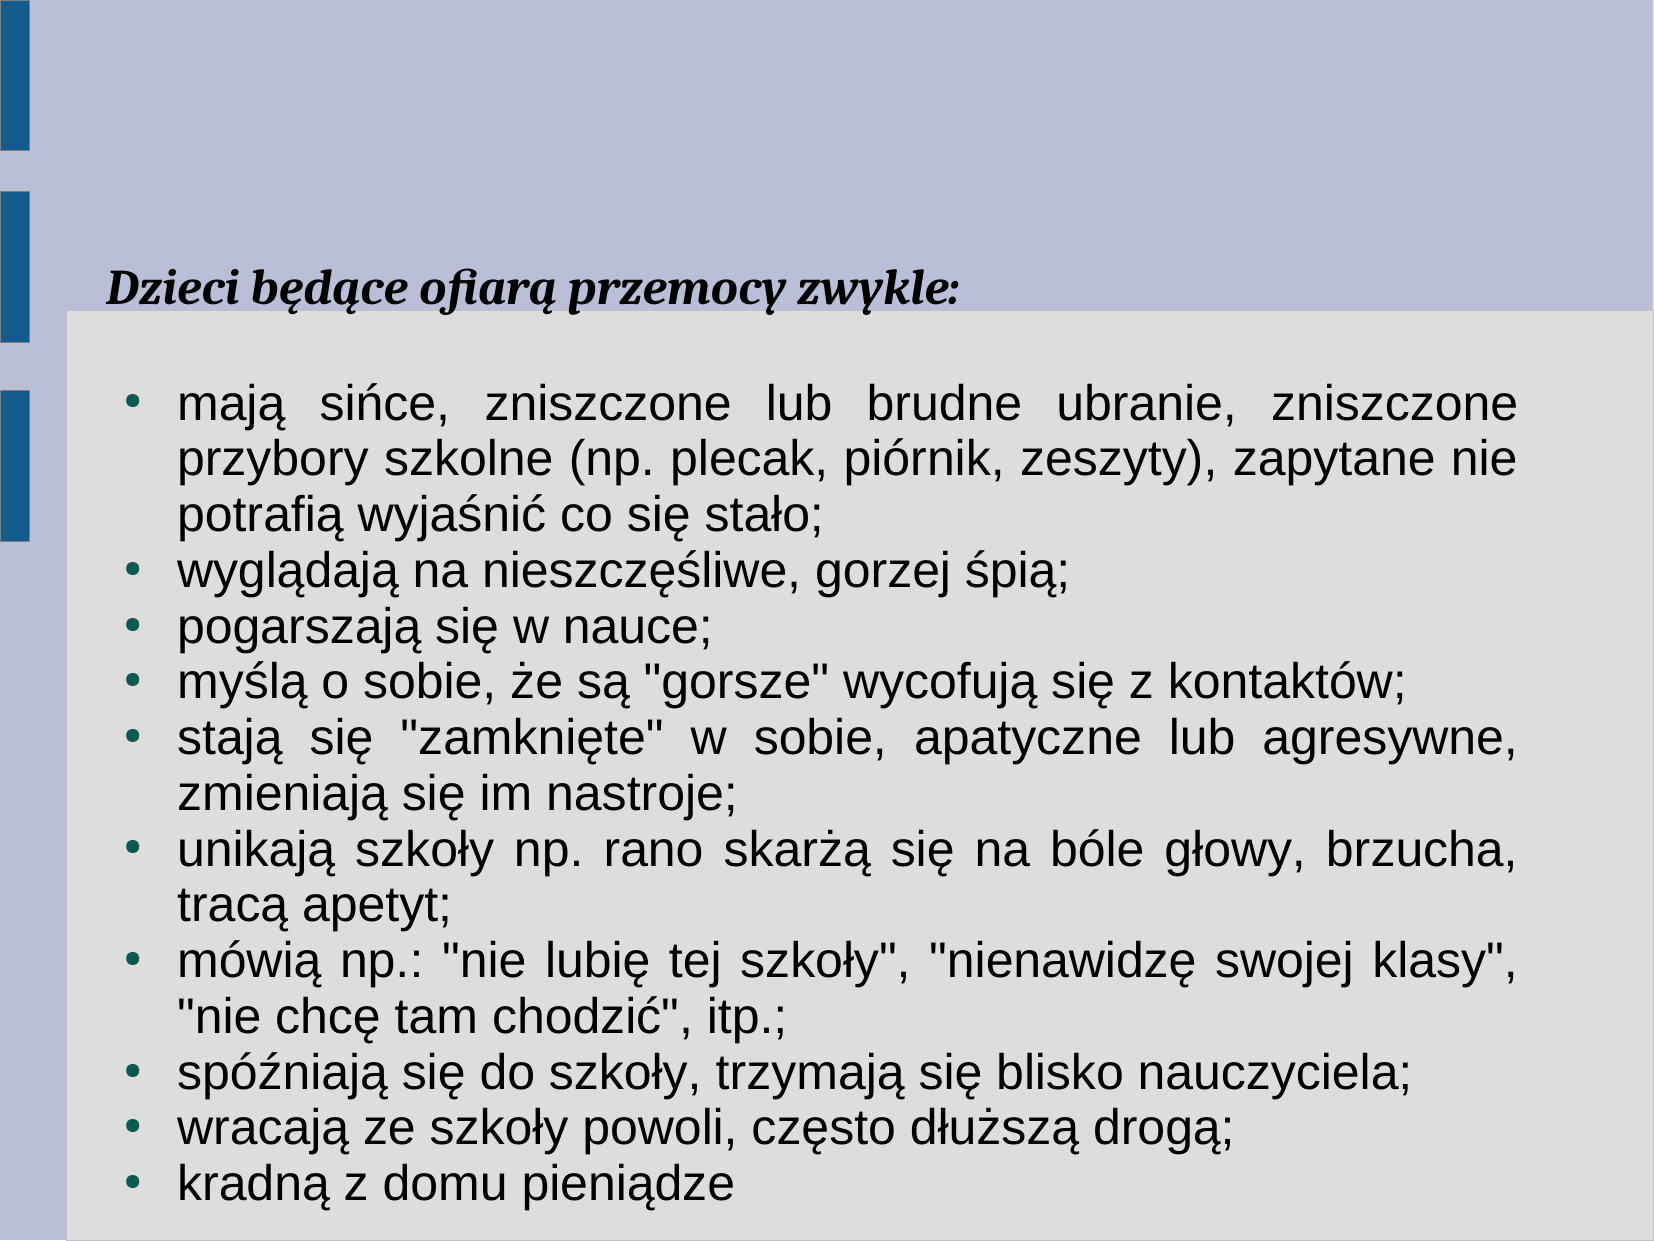

#
Dzieci będące ofiarą przemocy zwykle:
mają sińce, zniszczone lub brudne ubranie, zniszczone przybory szkolne (np. plecak, piórnik, zeszyty), zapytane nie potrafią wyjaśnić co się stało;
wyglądają na nieszczęśliwe, gorzej śpią;
pogarszają się w nauce;
myślą o sobie, że są "gorsze" wycofują się z kontaktów;
stają się "zamknięte" w sobie, apatyczne lub agresywne, zmieniają się im nastroje;
unikają szkoły np. rano skarżą się na bóle głowy, brzucha, tracą apetyt;
mówią np.: "nie lubię tej szkoły", "nienawidzę swojej klasy", "nie chcę tam chodzić", itp.;
spóźniają się do szkoły, trzymają się blisko nauczyciela;
wracają ze szkoły powoli, często dłuższą drogą;
kradną z domu pieniądze